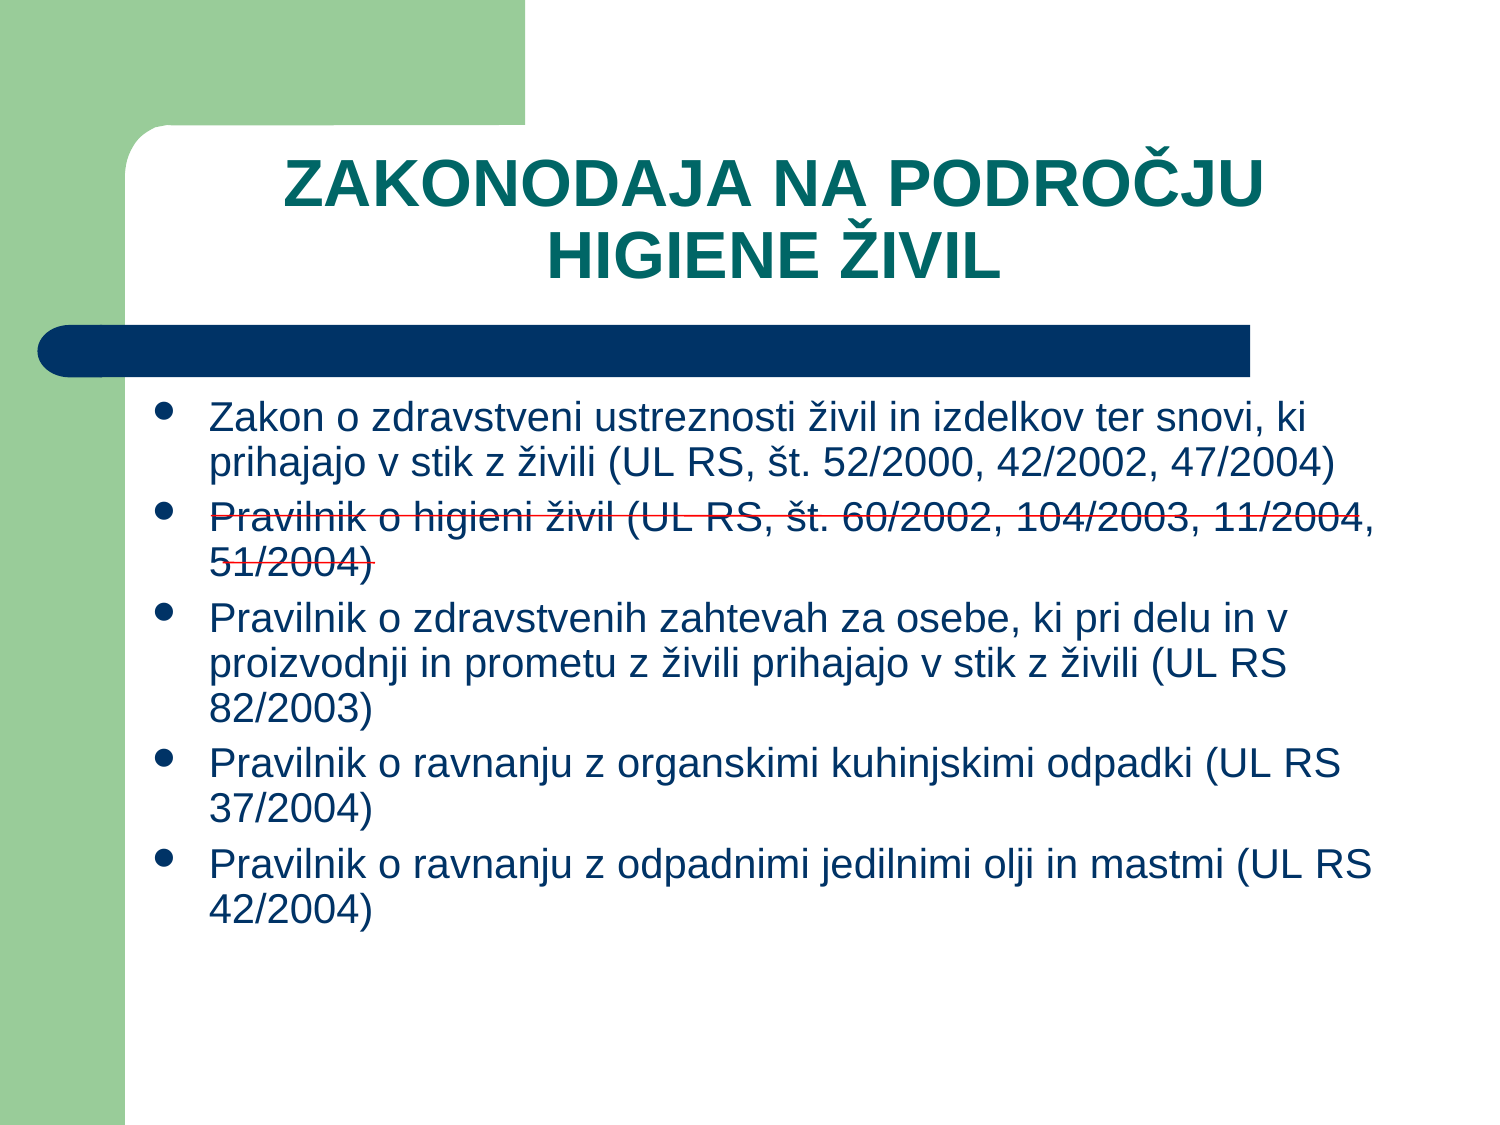

# ZAKONODAJA NA PODROČJU HIGIENE ŽIVIL
Zakon o zdravstveni ustreznosti živil in izdelkov ter snovi, ki prihajajo v stik z živili (UL RS, št. 52/2000, 42/2002, 47/2004)
Pravilnik o higieni živil (UL RS, št. 60/2002, 104/2003, 11/2004, 51/2004)
Pravilnik o zdravstvenih zahtevah za osebe, ki pri delu in v proizvodnji in prometu z živili prihajajo v stik z živili (UL RS 82/2003)
Pravilnik o ravnanju z organskimi kuhinjskimi odpadki (UL RS 37/2004)
Pravilnik o ravnanju z odpadnimi jedilnimi olji in mastmi (UL RS 42/2004)